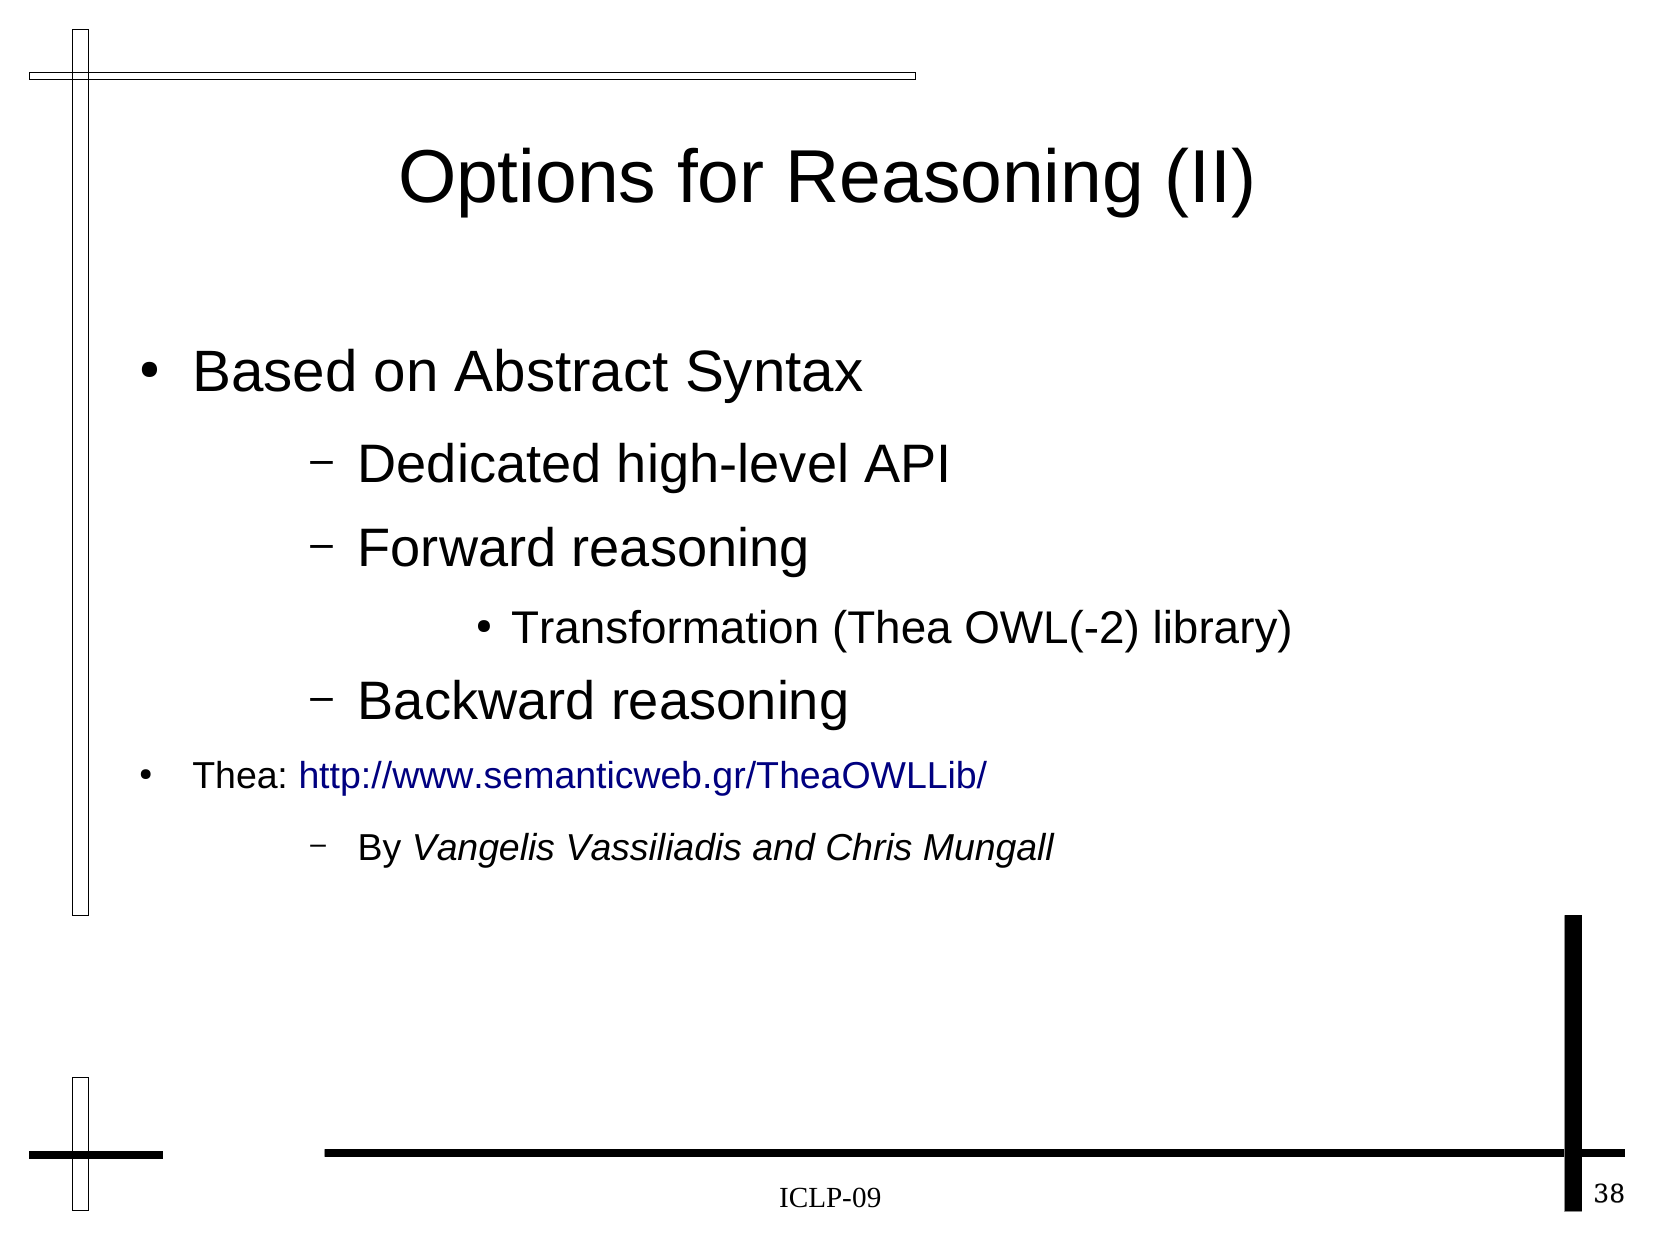

# Options for Reasoning (II)
Based on Abstract Syntax
Dedicated high-level API
Forward reasoning
Transformation (Thea OWL(-2) library)
Backward reasoning
Thea: http://www.semanticweb.gr/TheaOWLLib/
By Vangelis Vassiliadis and Chris Mungall